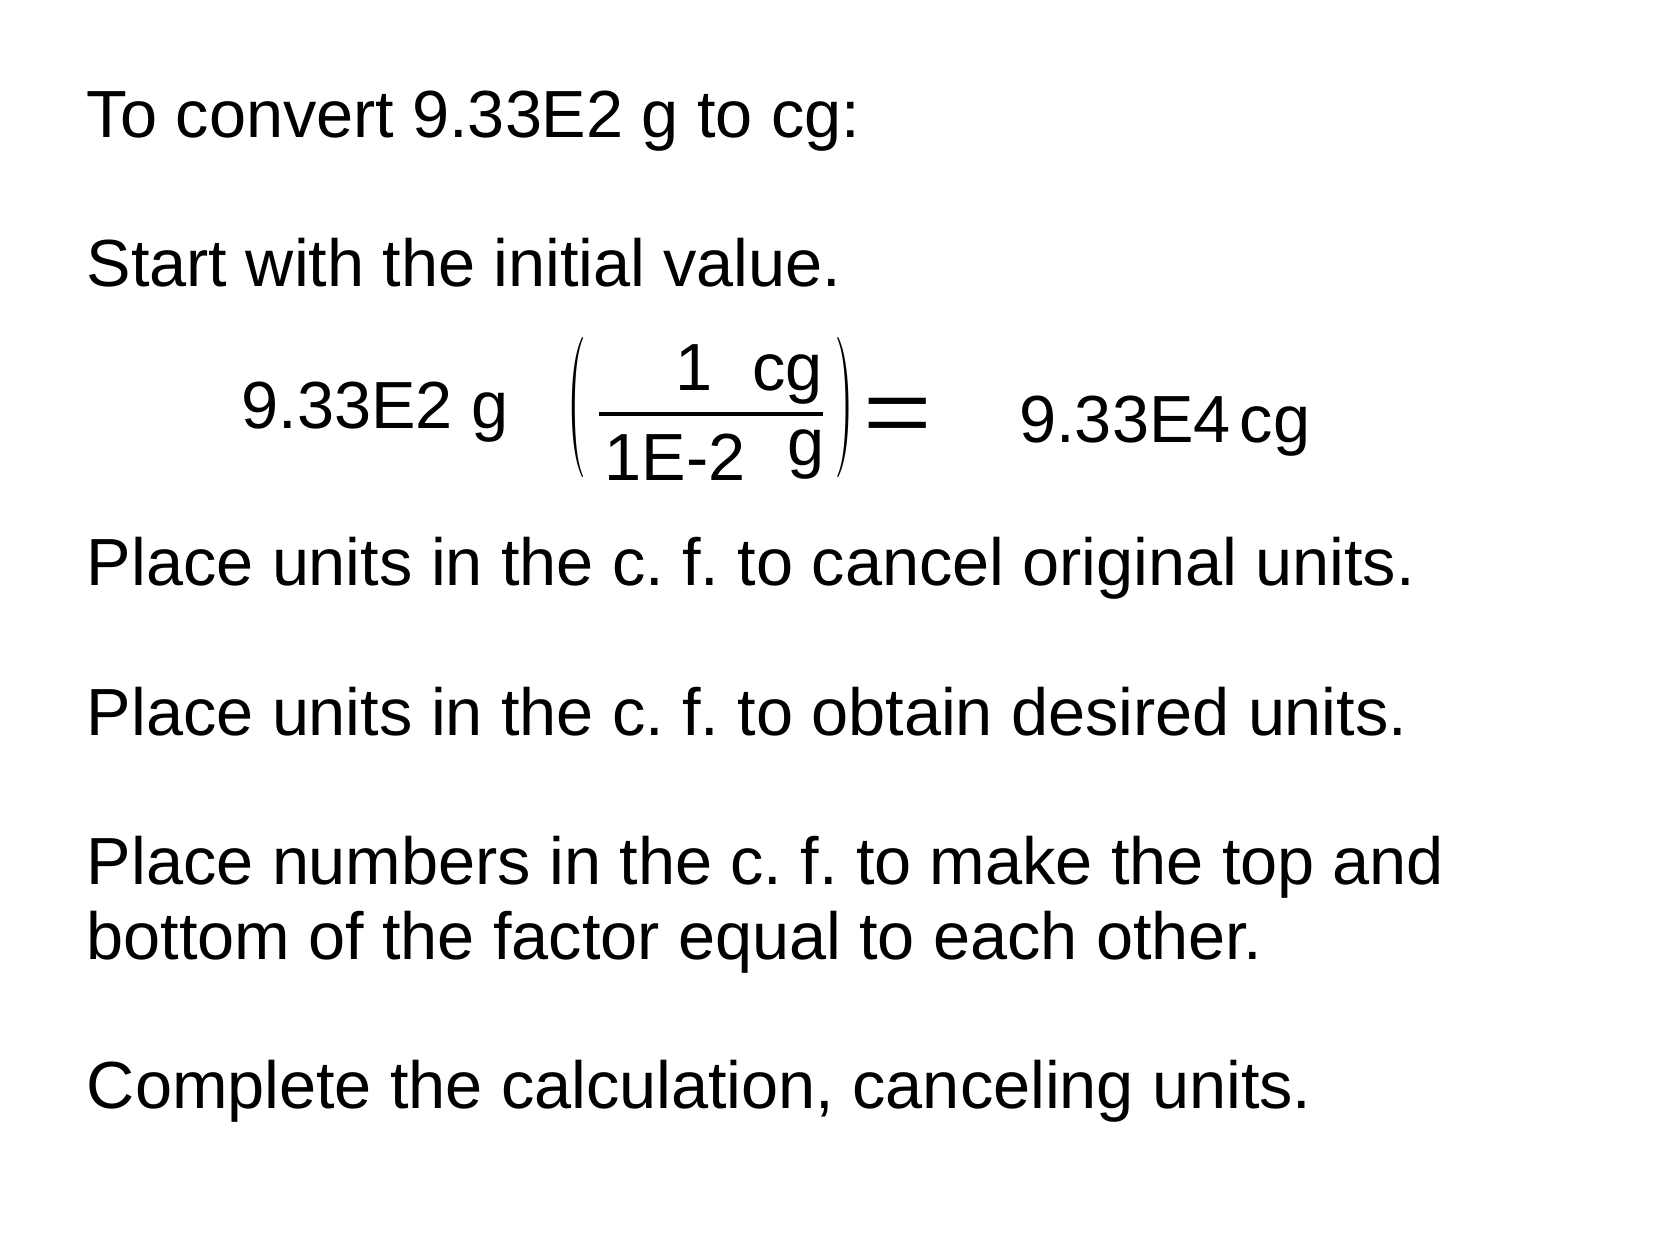

# To convert 9.33E2 g to cg:
Start with the initial value.
Place units in the c. f. to cancel original units.
Place units in the c. f. to obtain desired units.
Place numbers in the c. f. to make the top and bottom of the factor equal to each other.
Complete the calculation, canceling units.
1
cg
9.33E2 g
9.33E4
cg
g
1E-2